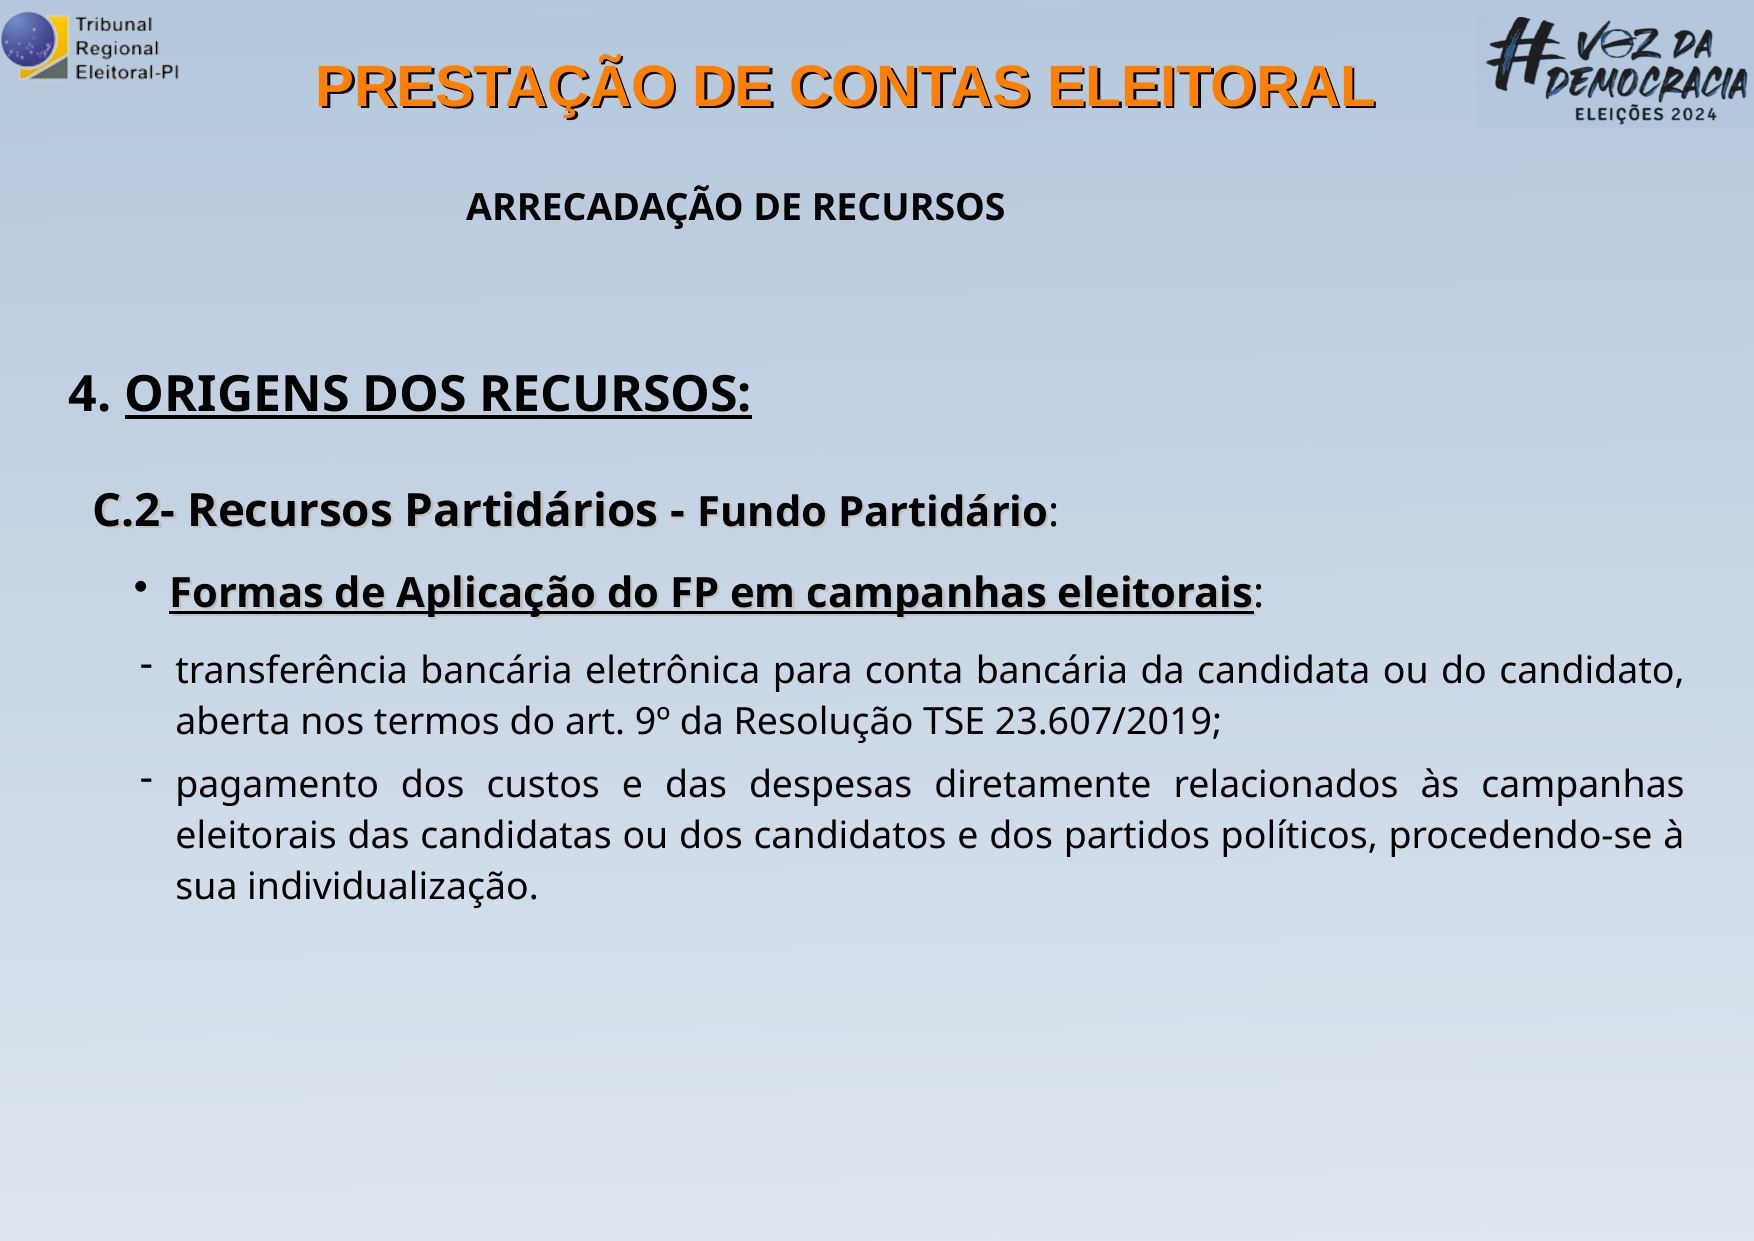

# PRESTAÇÃO DE CONTAS ELEITORAL
ARRECADAÇÃO DE RECURSOS
ORIGENS DOS RECURSOS:
C.2- Recursos Partidários - Fundo Partidário:
Formas de Aplicação do FP em campanhas eleitorais:
transferência bancária eletrônica para conta bancária da candidata ou do candidato, aberta nos termos do art. 9º da Resolução TSE 23.607/2019;
pagamento dos custos e das despesas diretamente relacionados às campanhas eleitorais das candidatas ou dos candidatos e dos partidos políticos, procedendo-se à sua individualização.